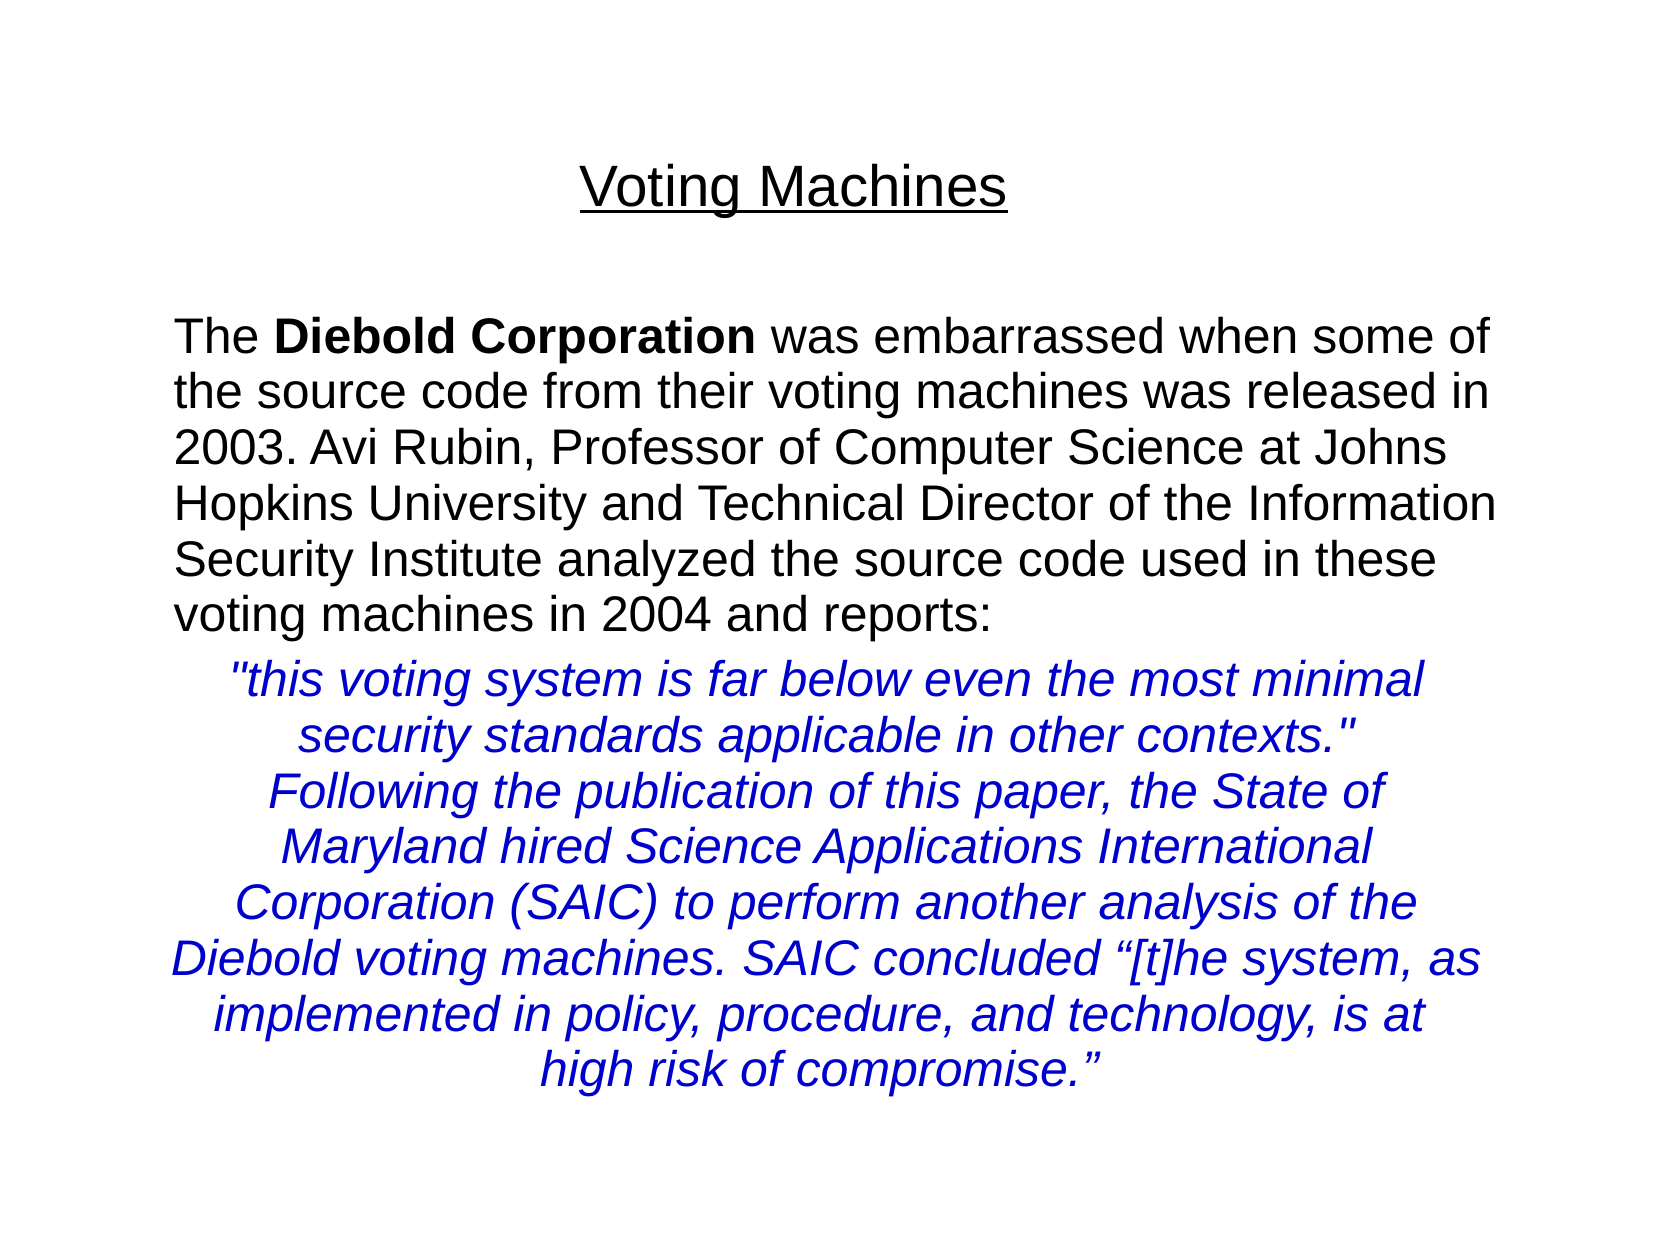

Voting Machines
The Diebold Corporation was embarrassed when some of the source code from their voting machines was released in 2003. Avi Rubin, Professor of Computer Science at Johns Hopkins University and Technical Director of the Information Security Institute analyzed the source code used in these voting machines in 2004 and reports:
"this voting system is far below even the most minimal security standards applicable in other contexts."
Following the publication of this paper, the State of Maryland hired Science Applications International Corporation (SAIC) to perform another analysis of the Diebold voting machines. SAIC concluded “[t]he system, as implemented in policy, procedure, and technology, is at
high risk of compromise.”